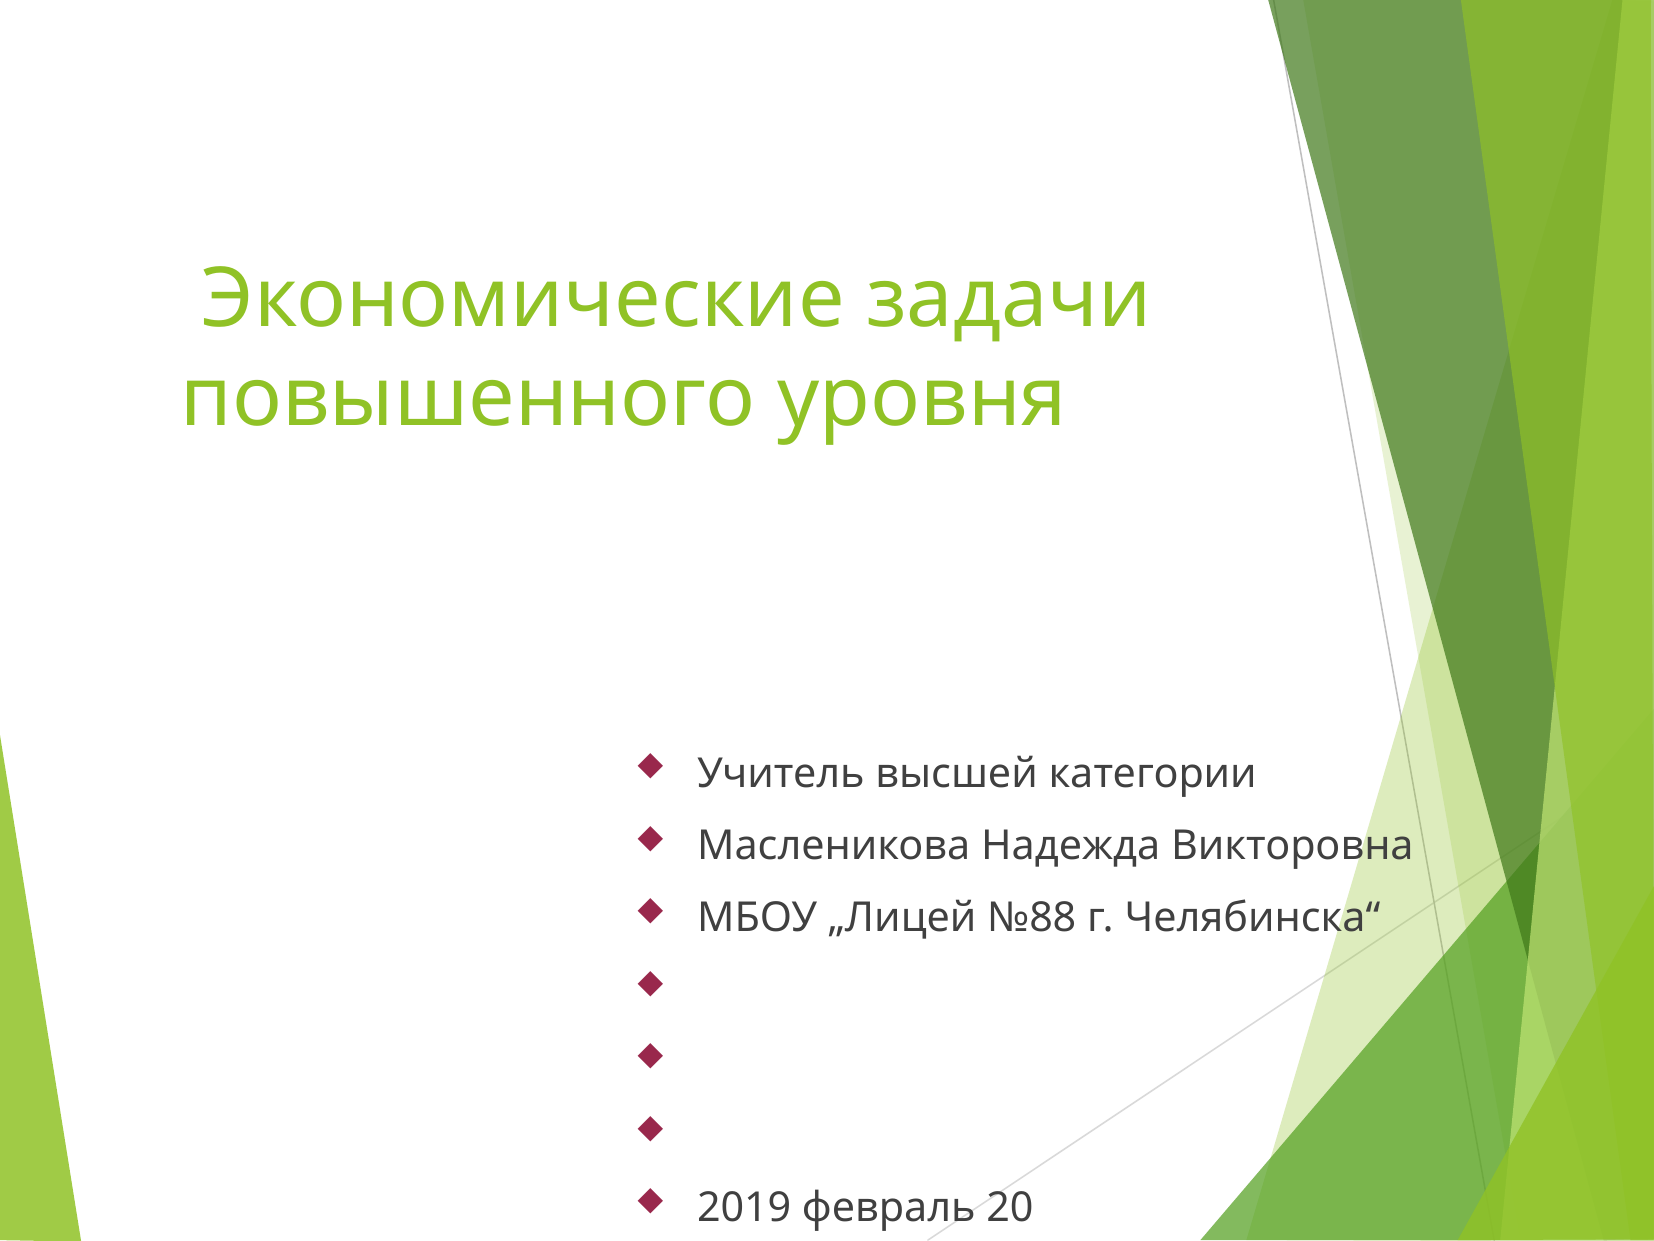

# Экономические задачи повышенного уровня
Учитель высшей категории
Масленикова Надежда Викторовна
МБОУ „Лицей №88 г. Челябинска“
2019 февраль 20